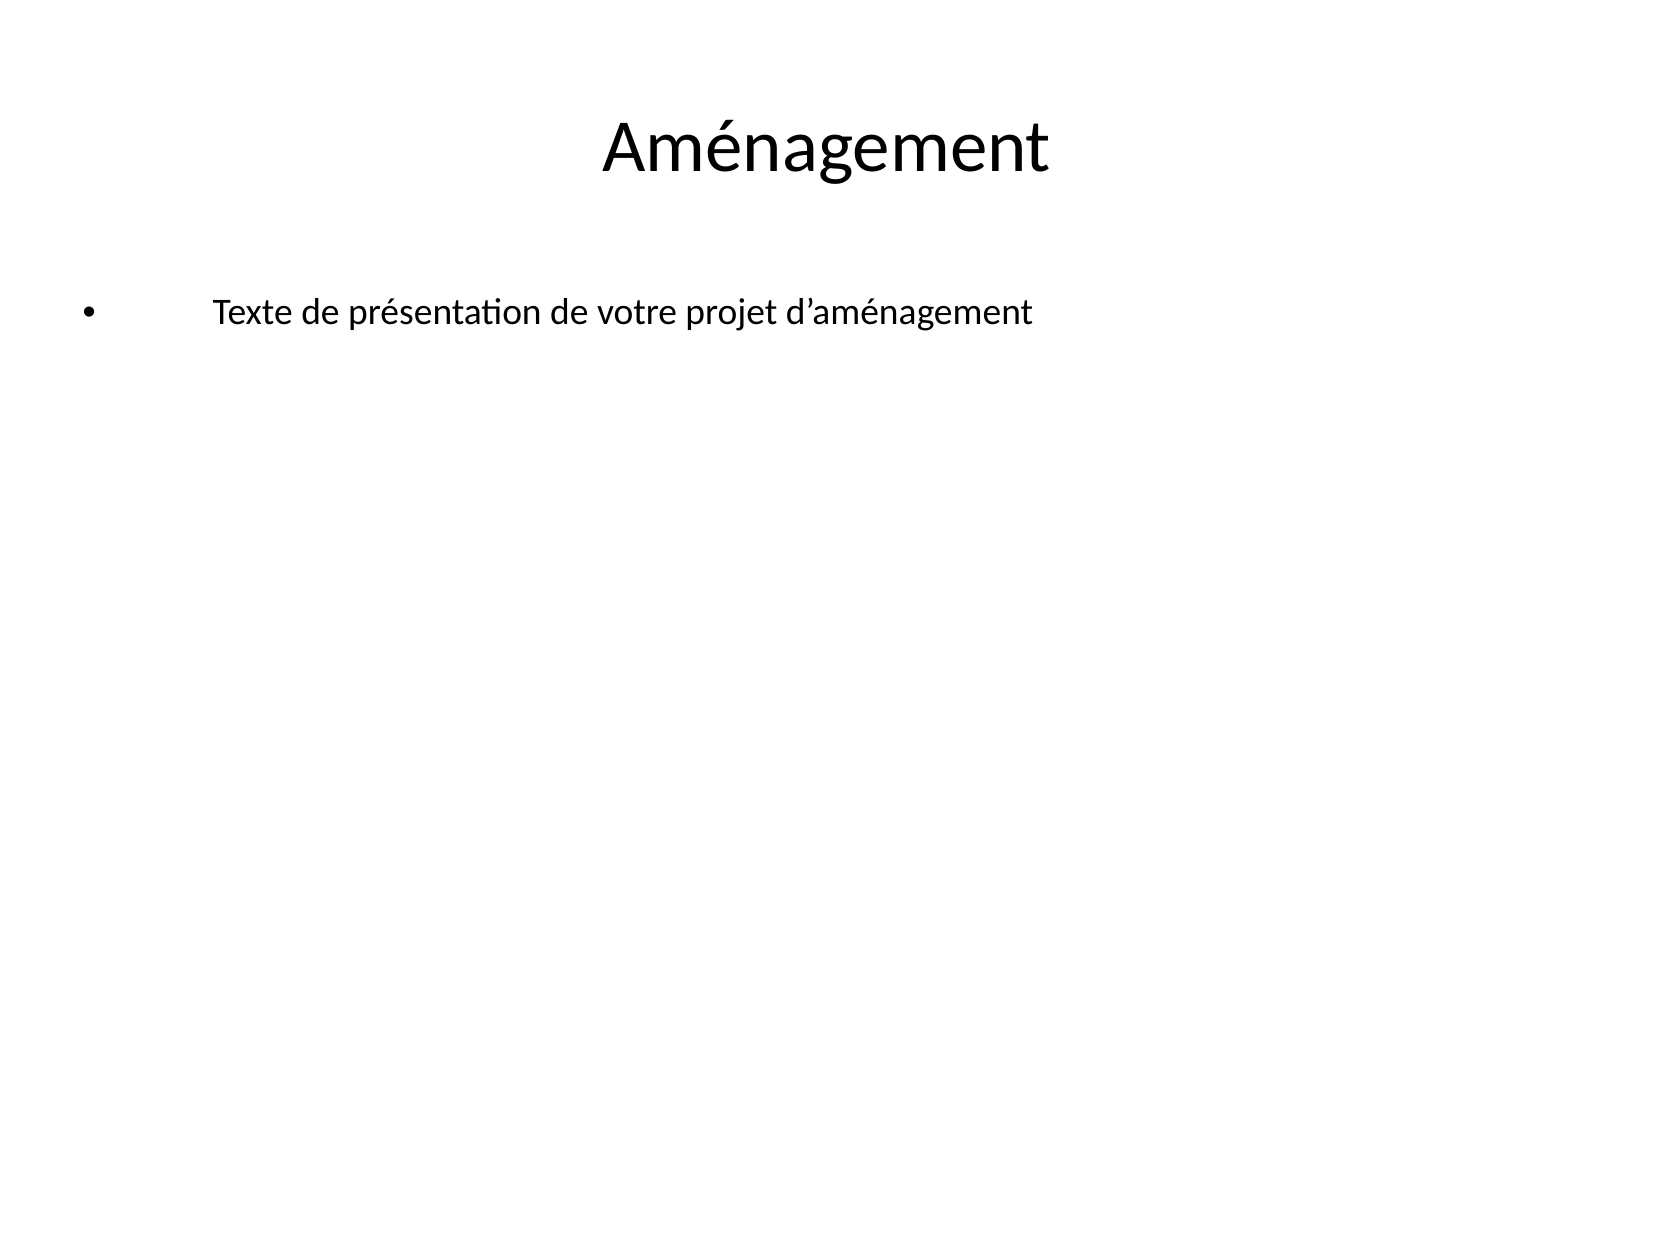

# Aménagement
•	Texte de présentation de votre projet d’aménagement